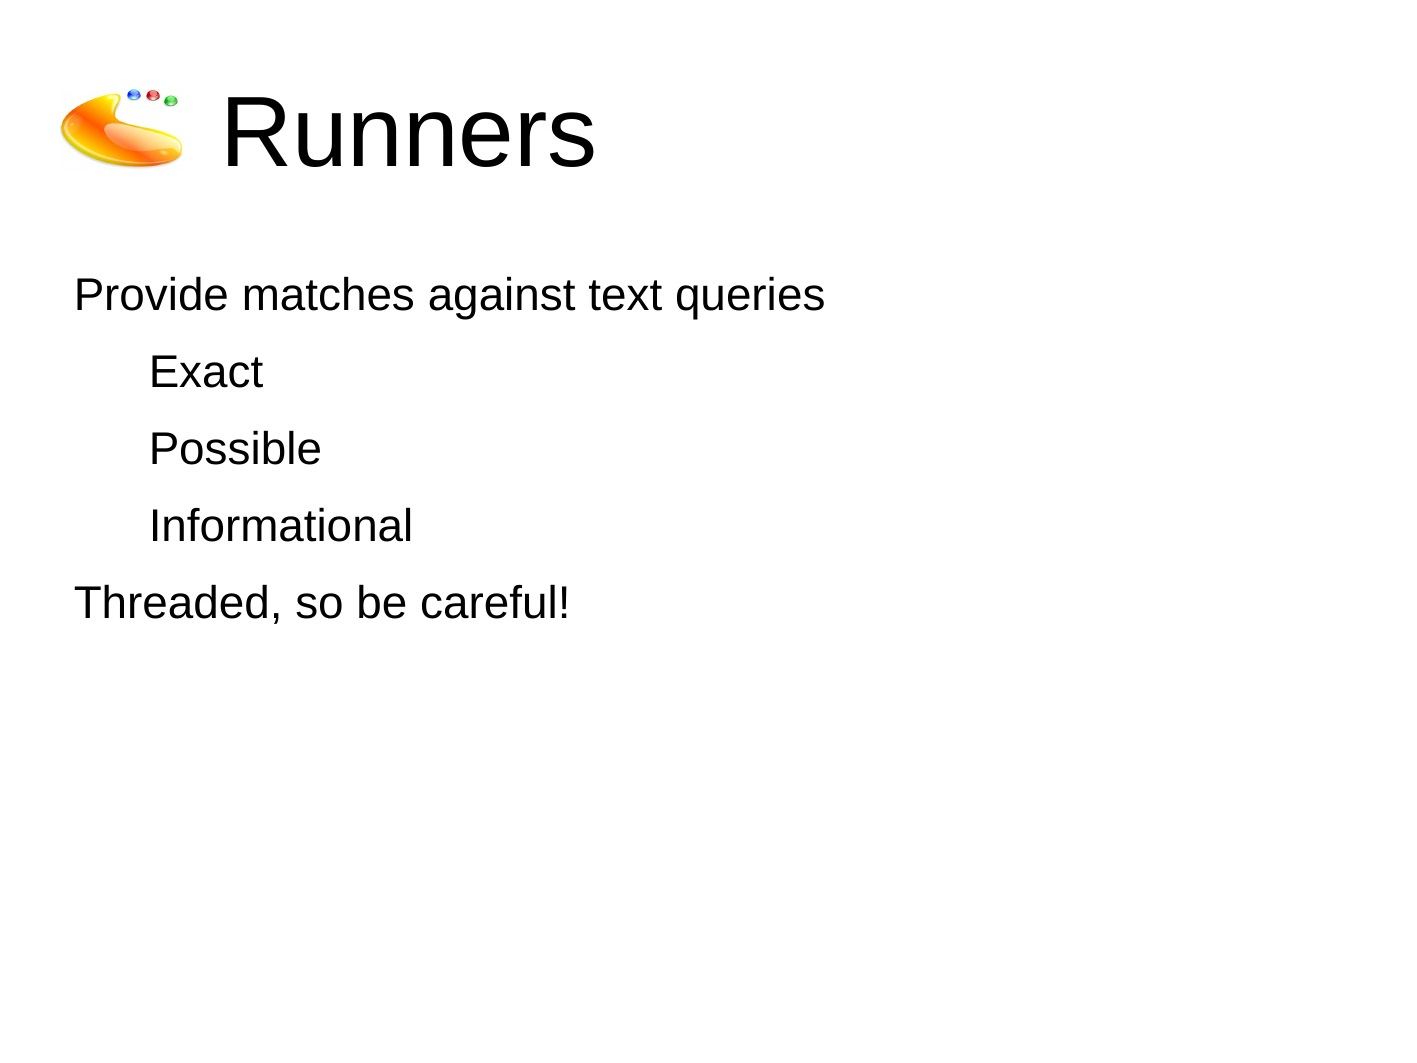

Runners
Provide matches against text queries
	Exact
	Possible
	Informational
Threaded, so be careful!